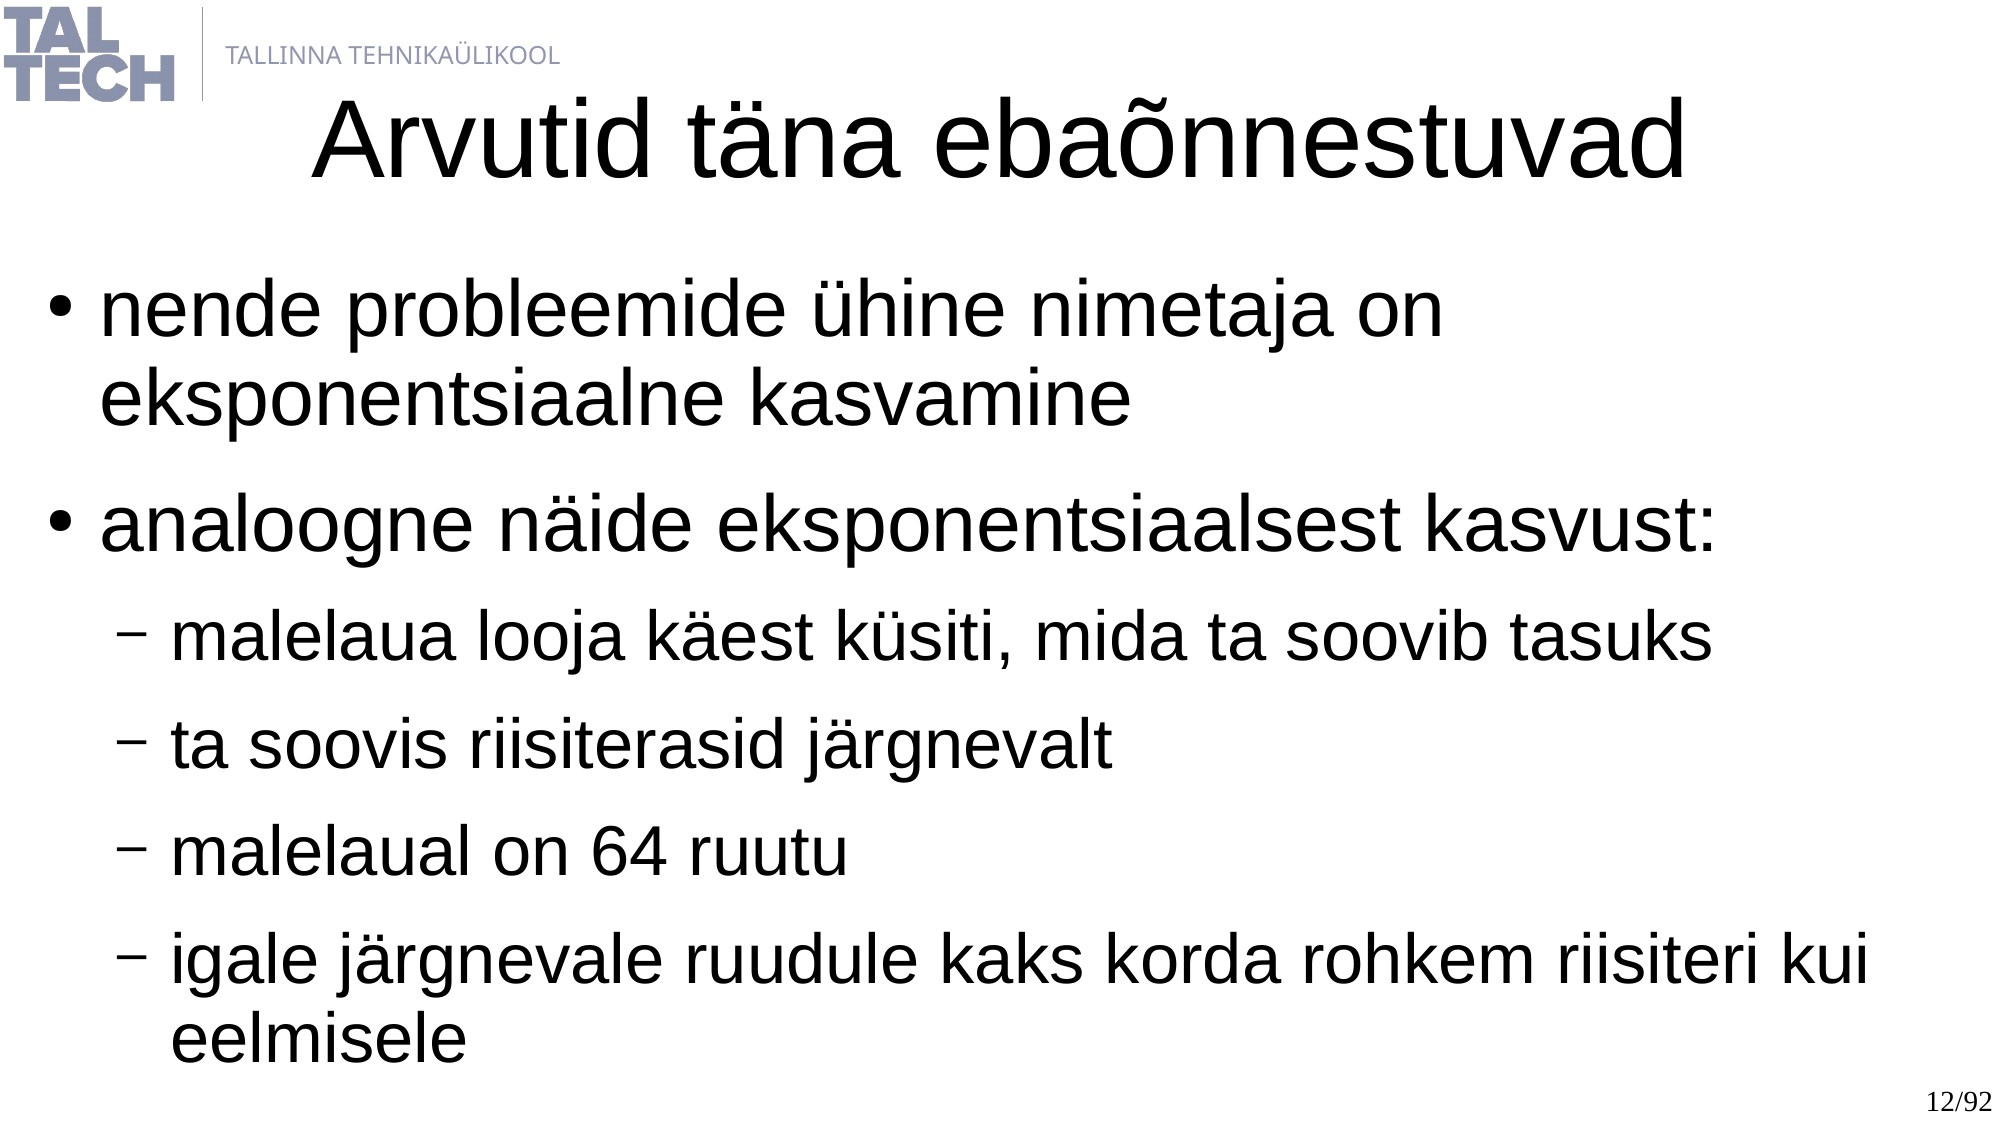

# Arvutid täna ebaõnnestuvad
nende probleemide ühine nimetaja on eksponentsiaalne kasvamine
analoogne näide eksponentsiaalsest kasvust:
malelaua looja käest küsiti, mida ta soovib tasuks
ta soovis riisiterasid järgnevalt
malelaual on 64 ruutu
igale järgnevale ruudule kaks korda rohkem riisiteri kui eelmisele
12